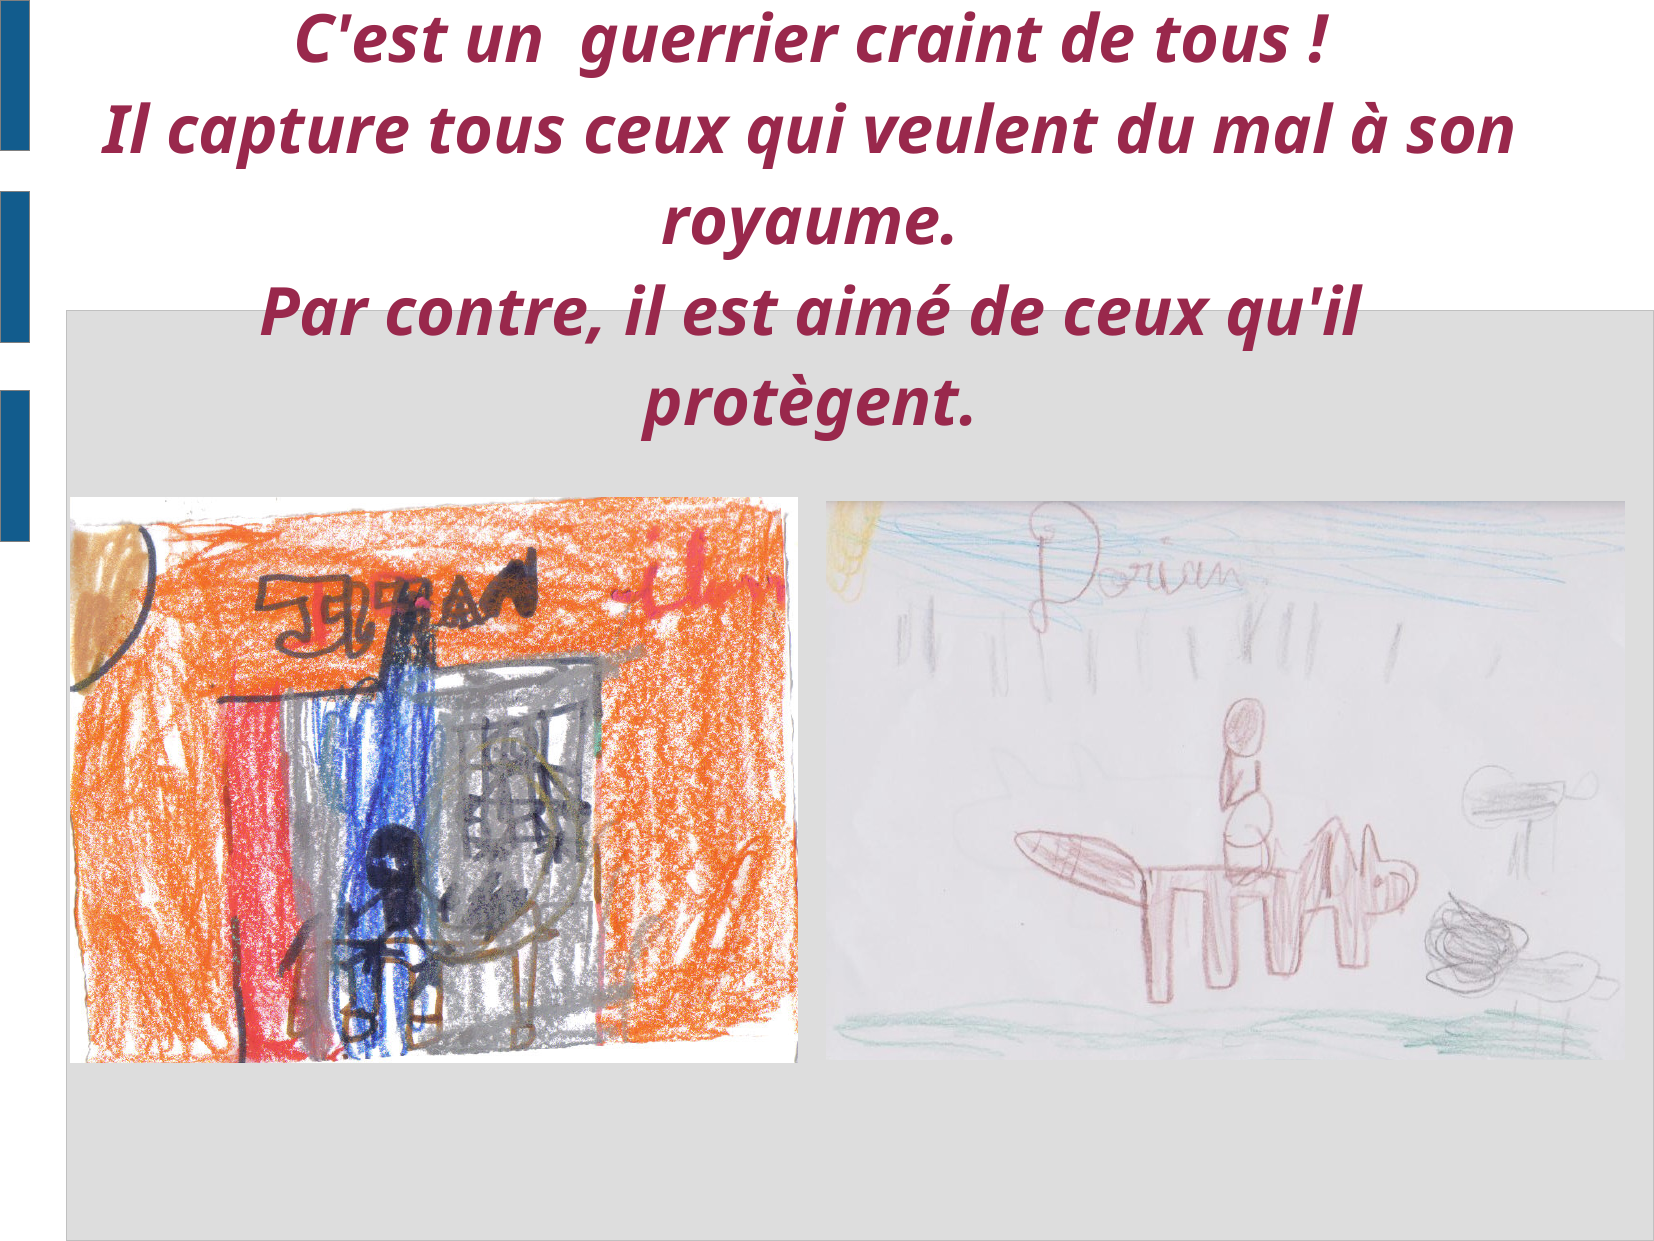

# C'est un guerrier craint de tous ! Il capture tous ceux qui veulent du mal à son royaume. Par contre, il est aimé de ceux qu'il protègent.